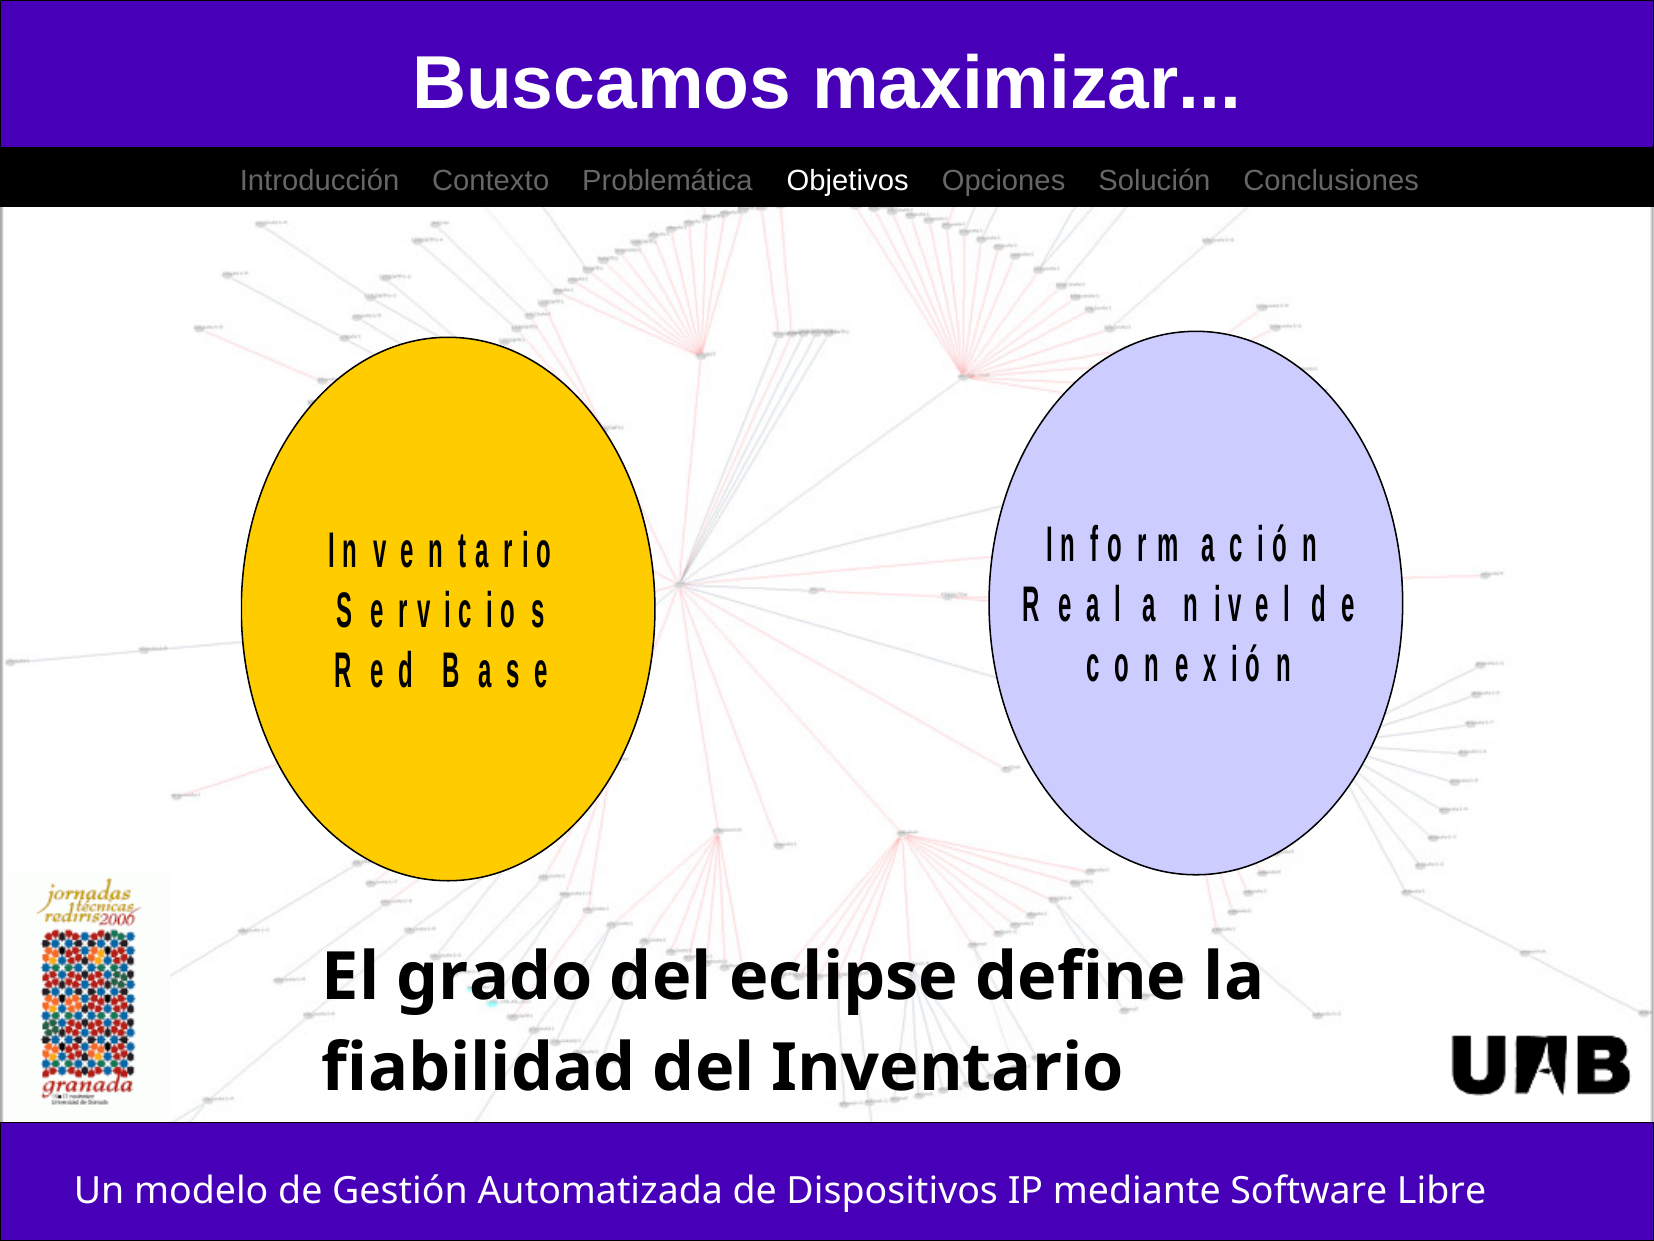

Buscamos maximizar...
# Introducción Contexto Problemática Objetivos Opciones Solución Conclusiones
El grado del eclipse define la fiabilidad del Inventario